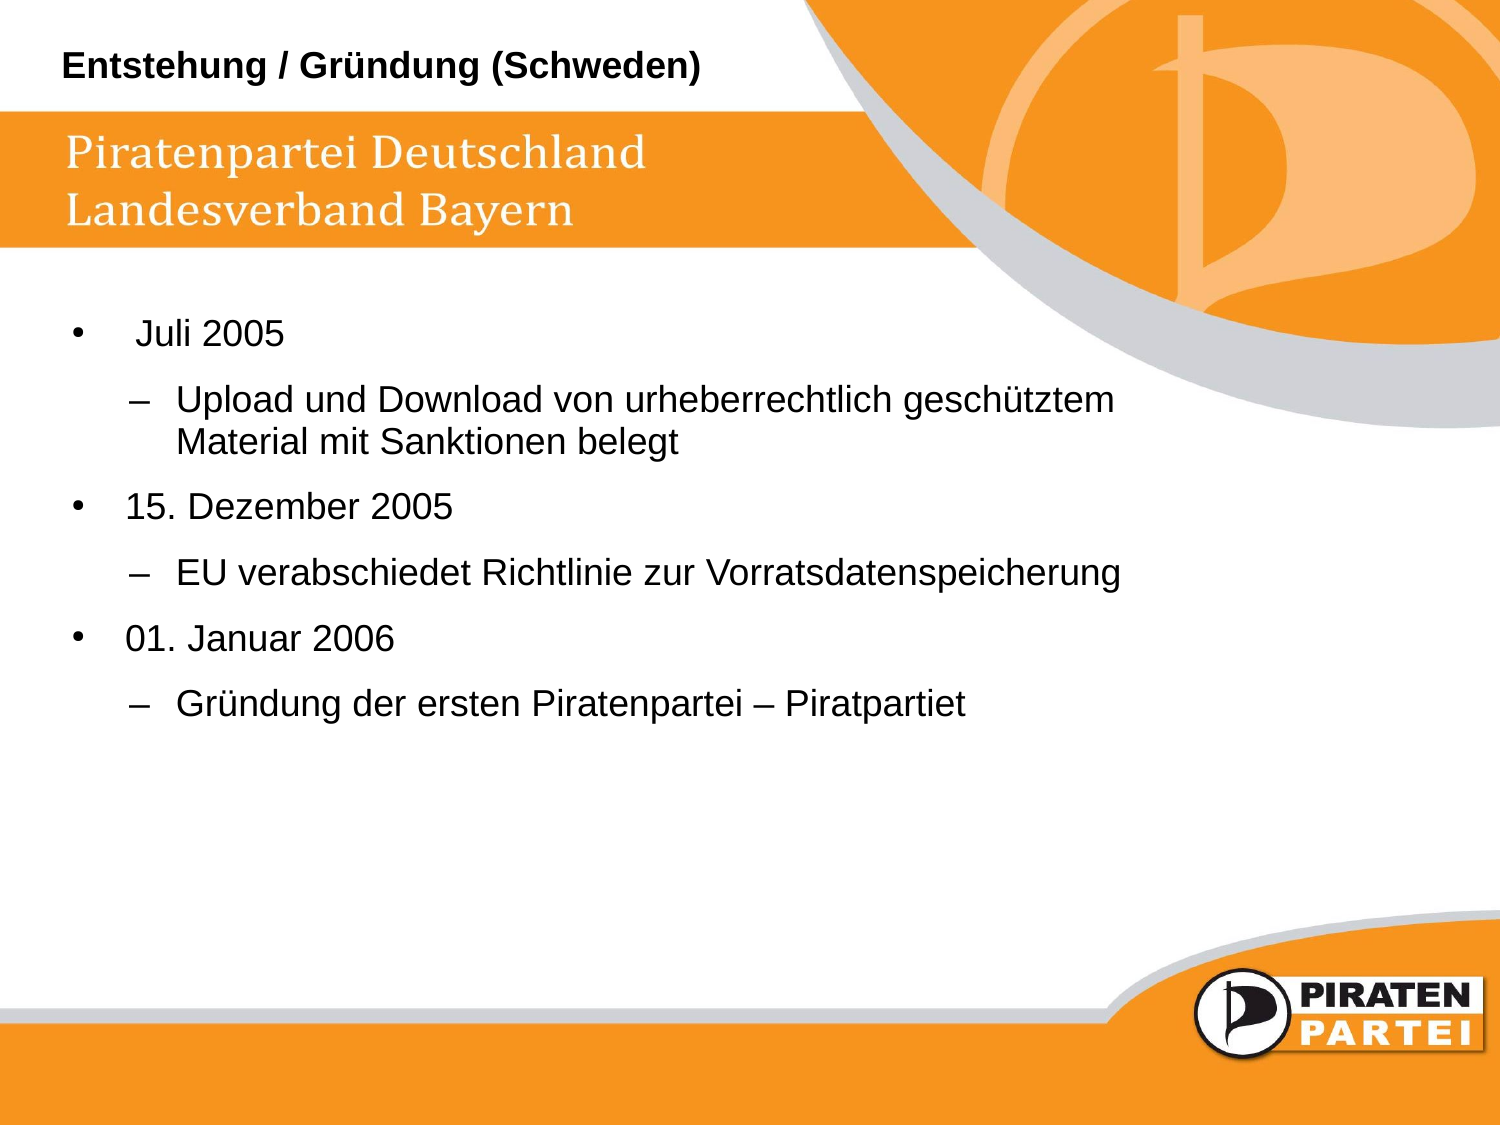

# Entstehung / Gründung (Schweden)
 Juli 2005
Upload und Download von urheberrechtlich geschütztem
Material mit Sanktionen belegt
15. Dezember 2005
EU verabschiedet Richtlinie zur Vorratsdatenspeicherung
01. Januar 2006
Gründung der ersten Piratenpartei – Piratpartiet